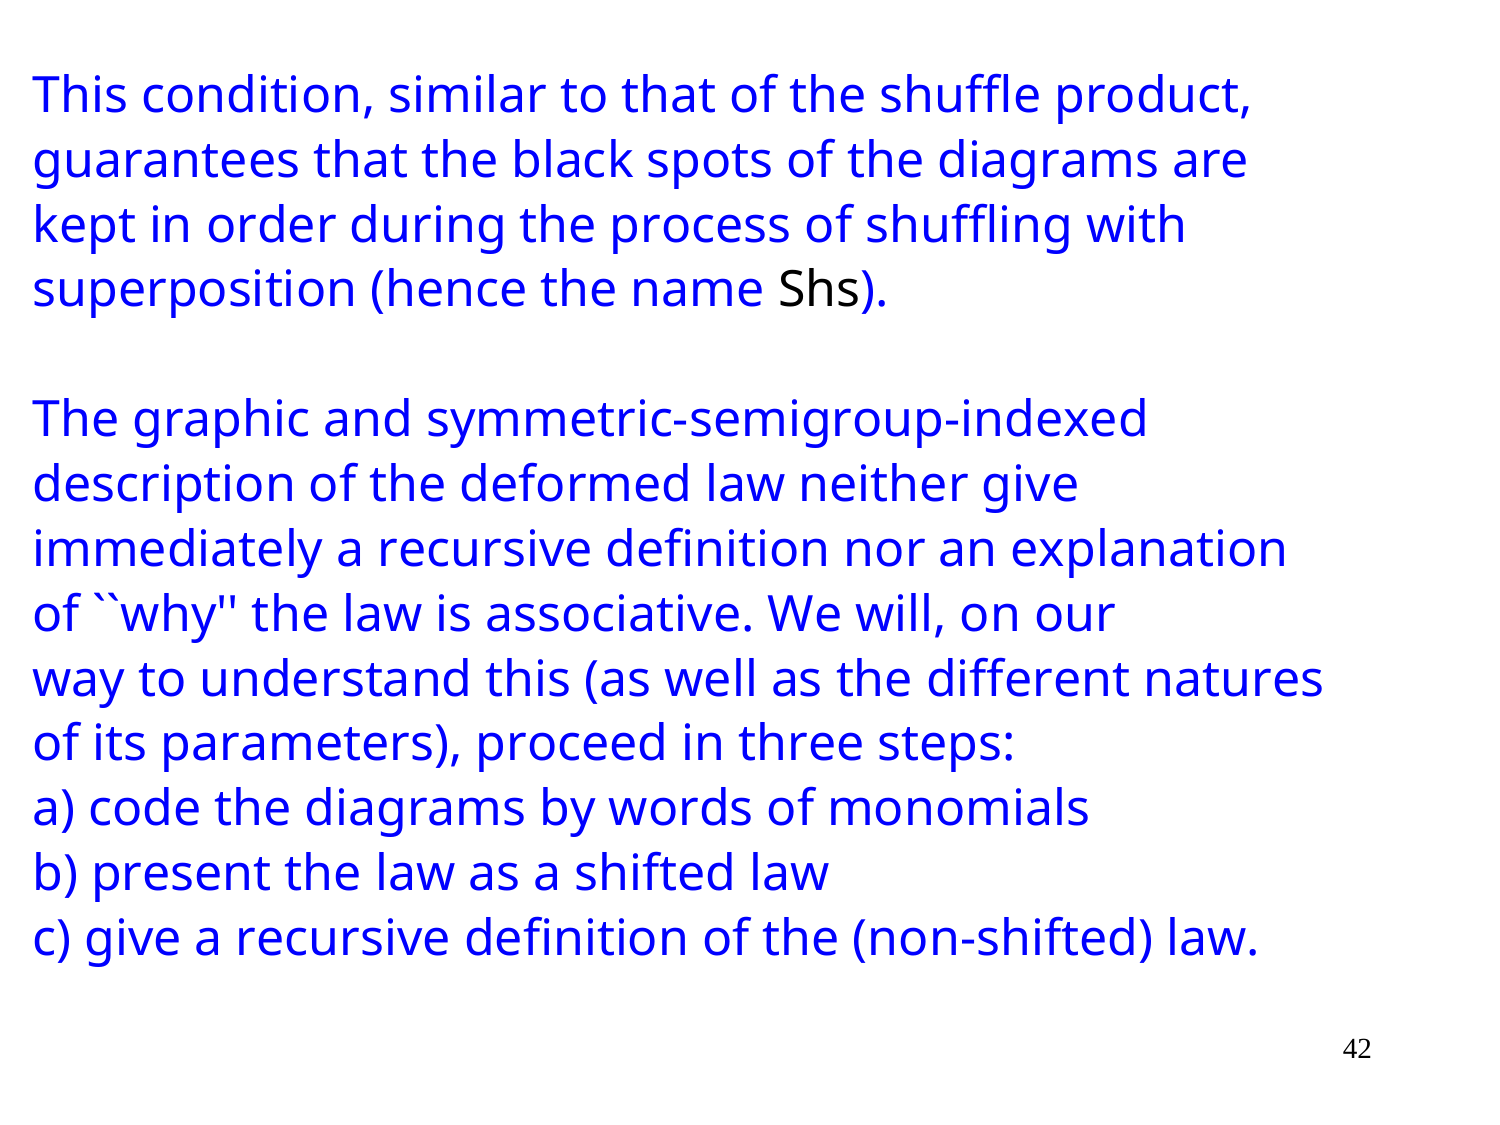

This condition, similar to that of the shuffle product,
guarantees that the black spots of the diagrams are
kept in order during the process of shuffling with
superposition (hence the name Shs).
The graphic and symmetric-semigroup-indexed
description of the deformed law neither give
immediately a recursive definition nor an explanation
of ``why'' the law is associative. We will, on our
way to understand this (as well as the different natures
of its parameters), proceed in three steps:
a) code the diagrams by words of monomials
b) present the law as a shifted law
c) give a recursive definition of the (non-shifted) law.
42